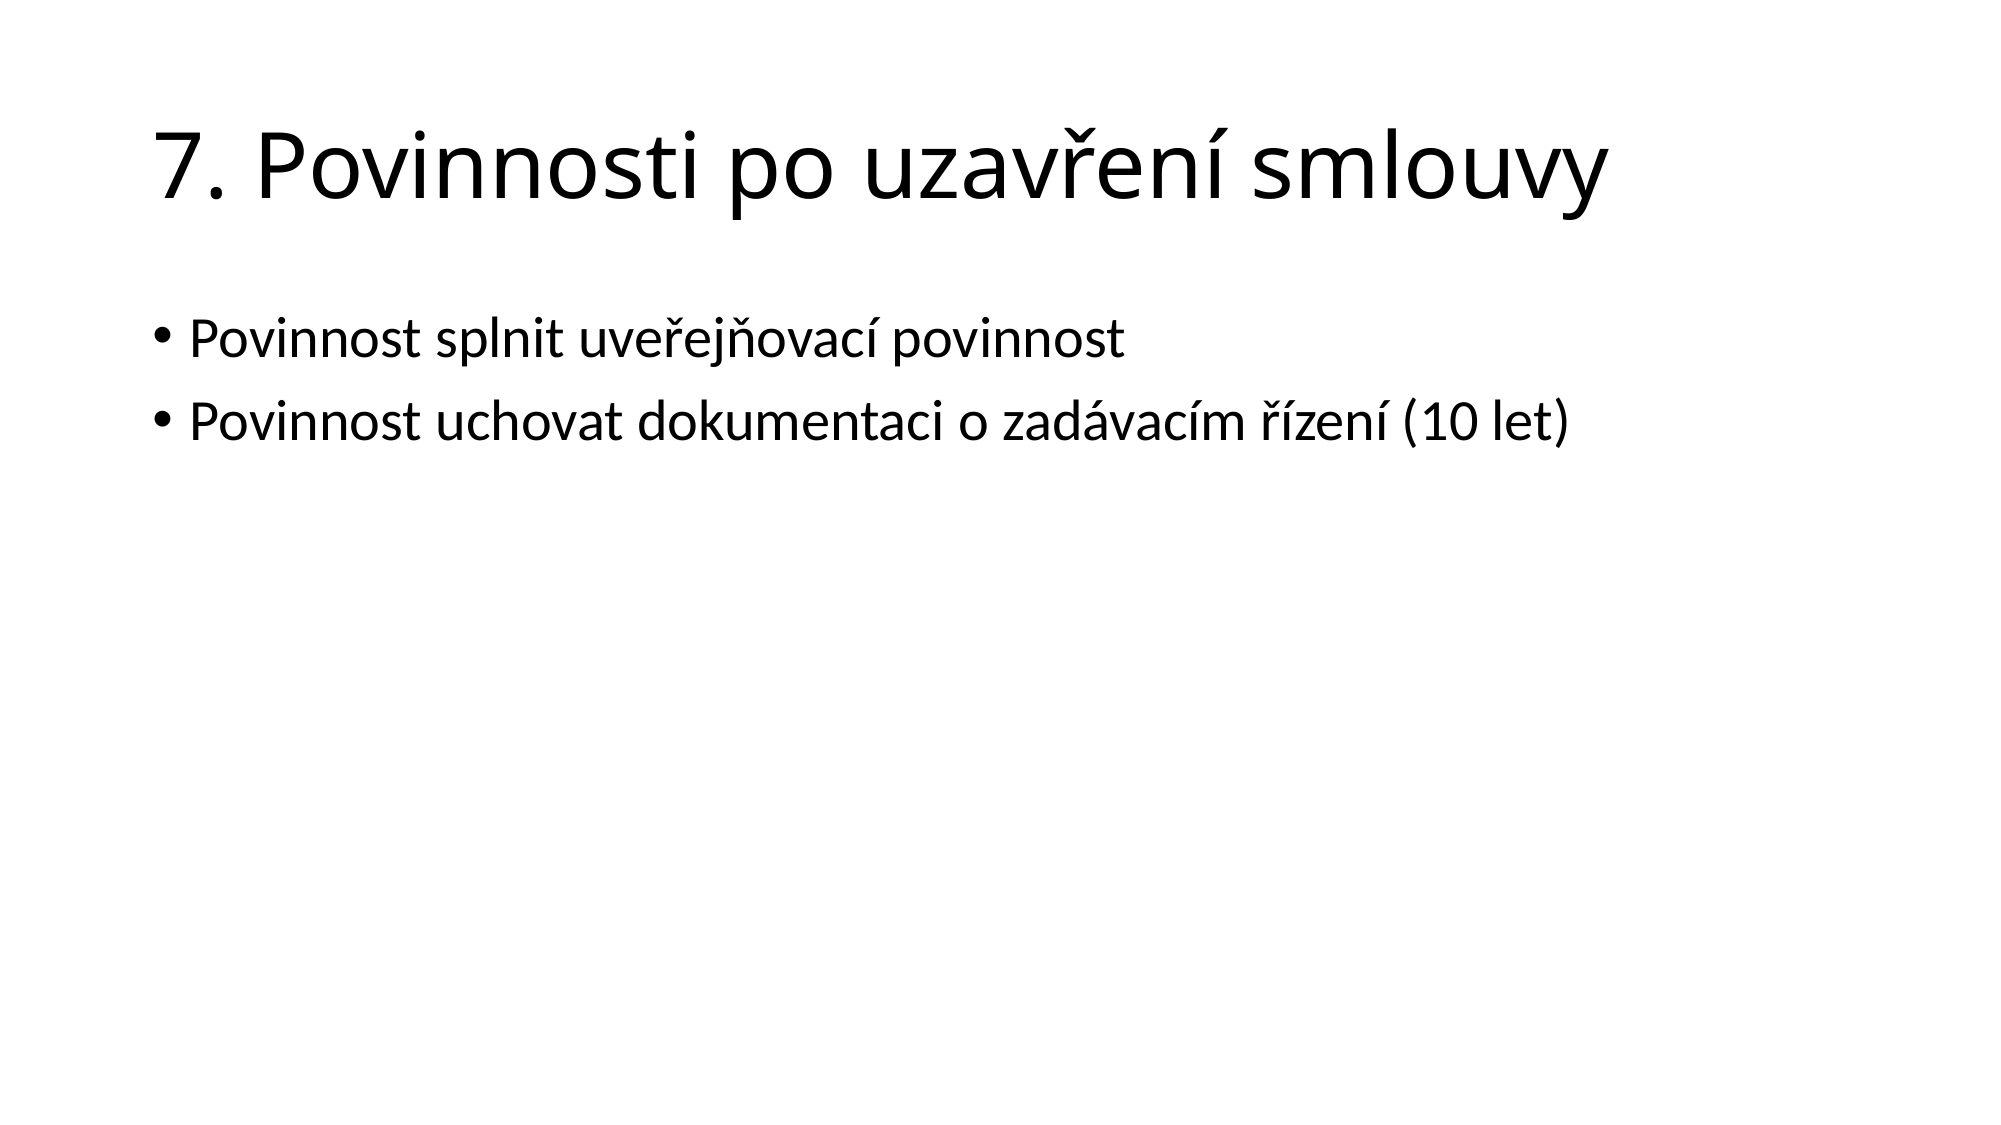

# 7. Povinnosti po uzavření smlouvy
Povinnost splnit uveřejňovací povinnost
Povinnost uchovat dokumentaci o zadávacím řízení (10 let)